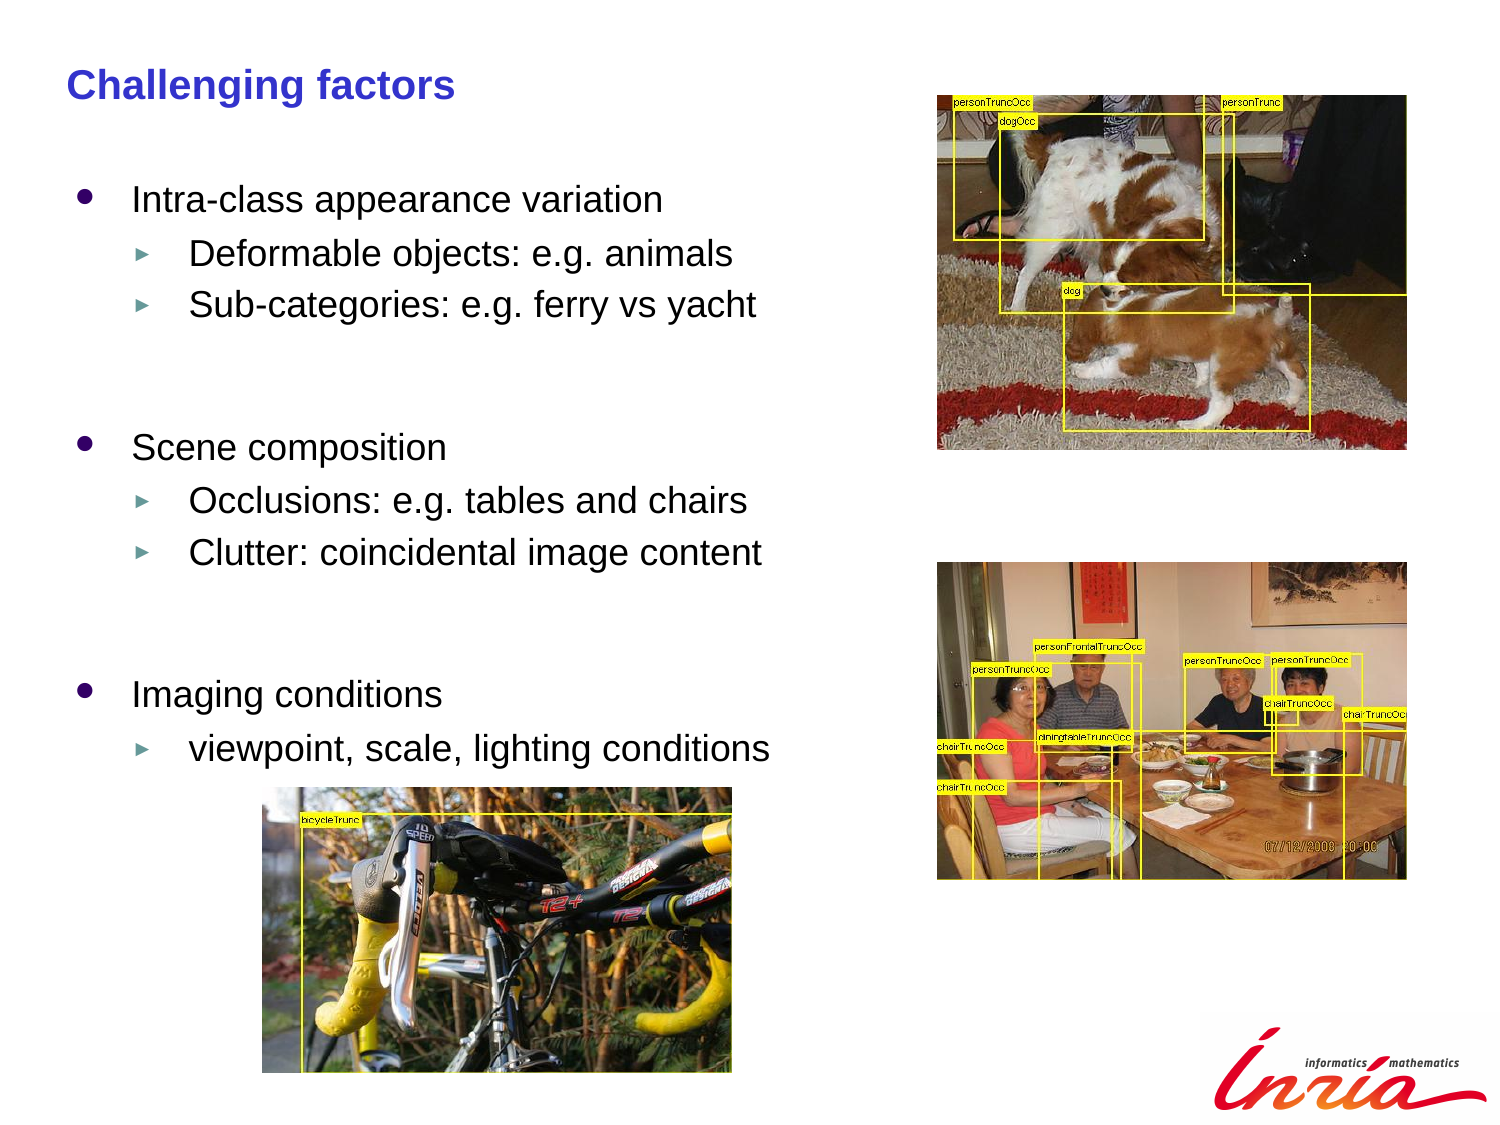

# Challenging factors
Intra-class appearance variation
Deformable objects: e.g. animals
Sub-categories: e.g. ferry vs yacht
Scene composition
Occlusions: e.g. tables and chairs
Clutter: coincidental image content
Imaging conditions
viewpoint, scale, lighting conditions